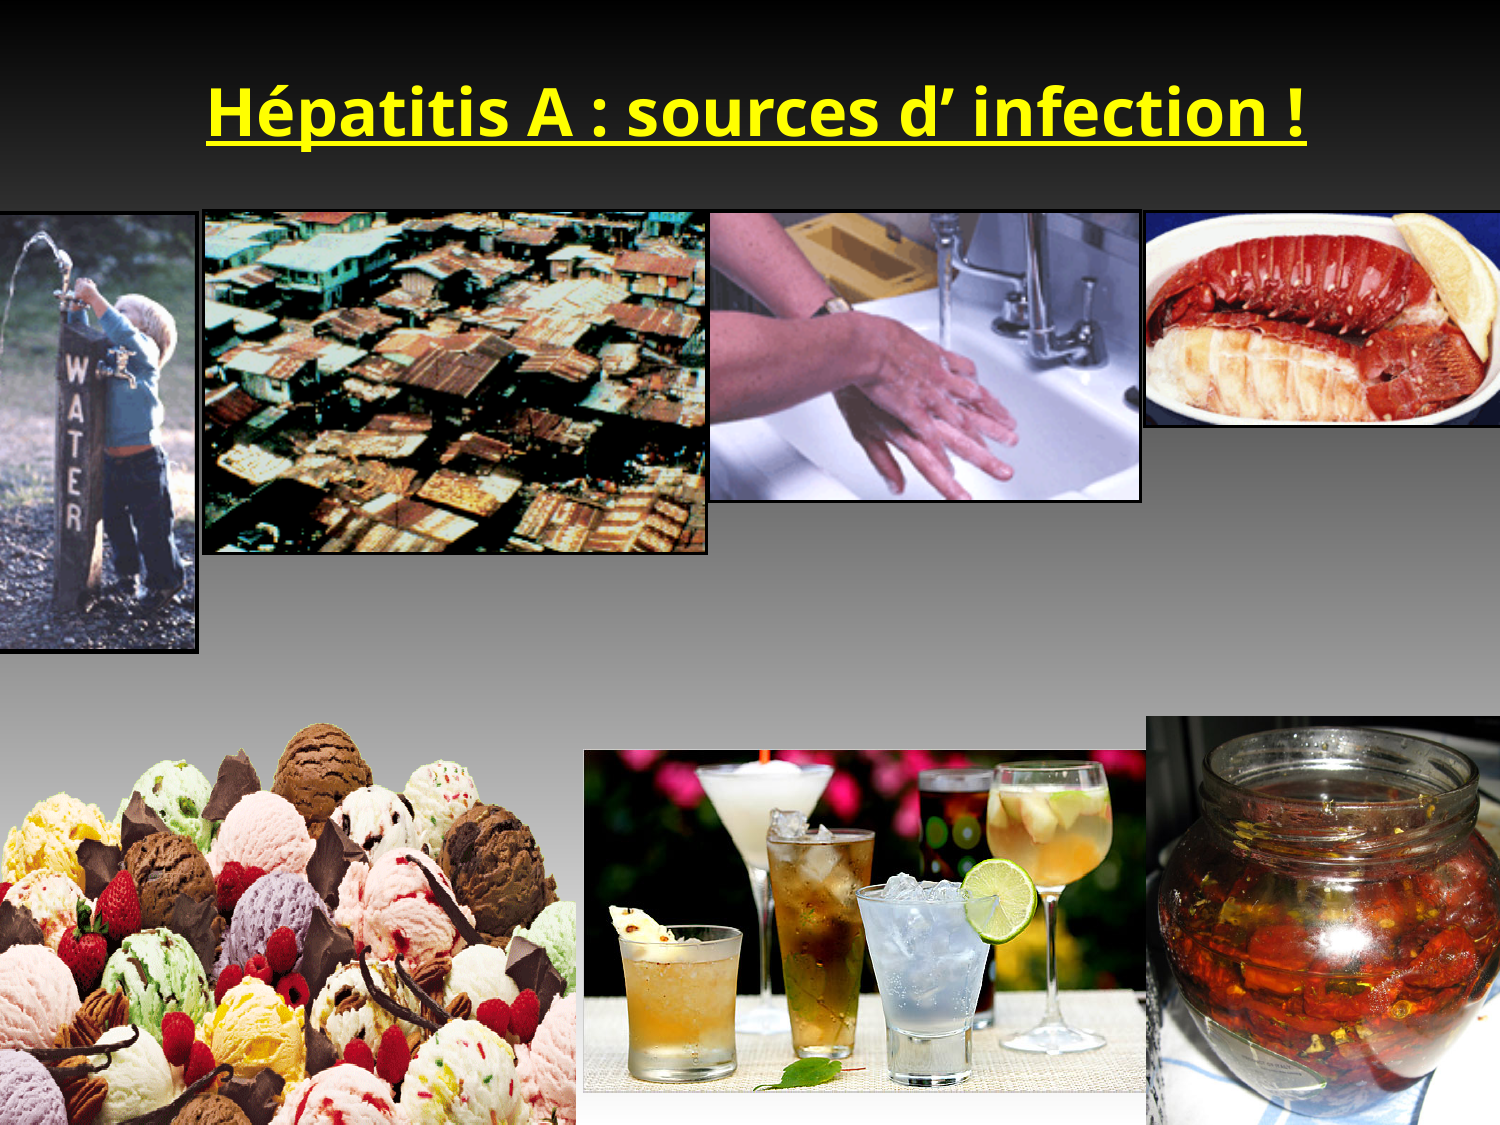

# Hépatitis A : sources d’ infection !